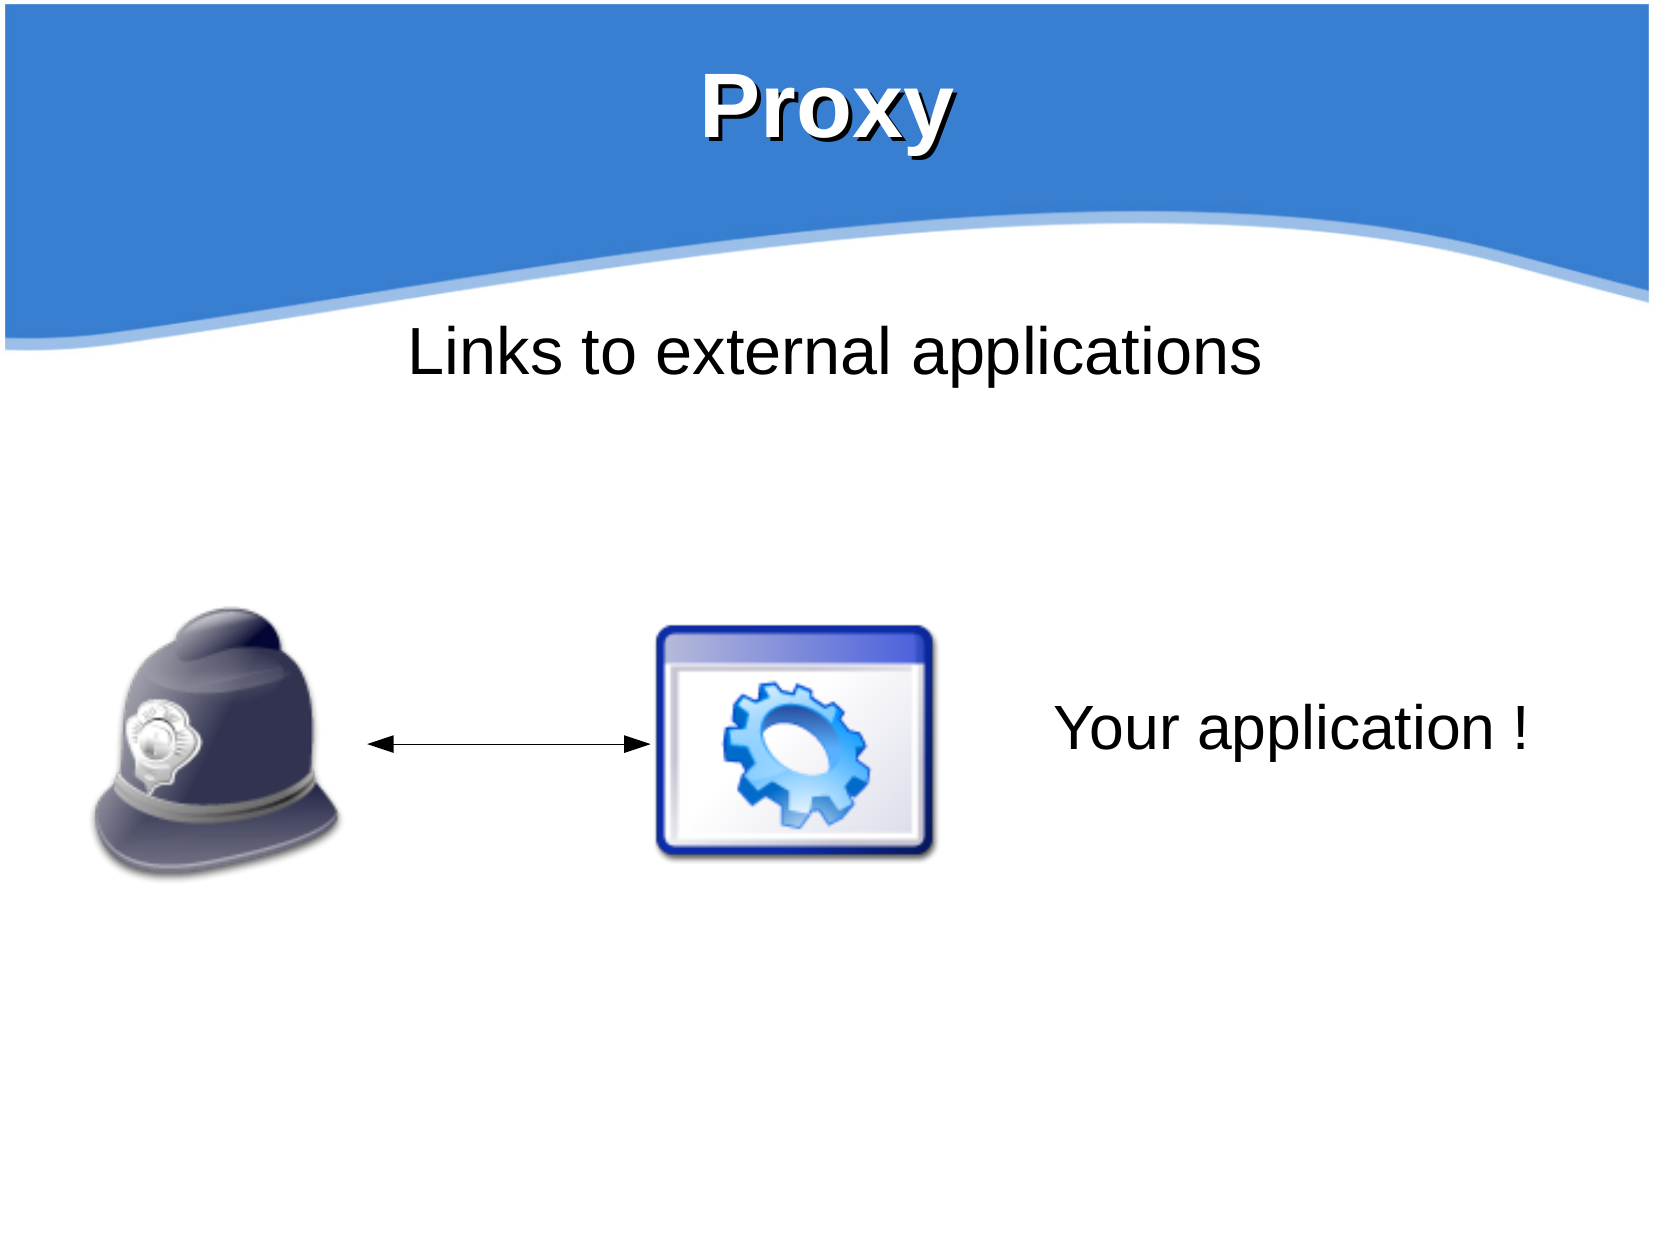

# Proxy
Links to external applications
 Your application !